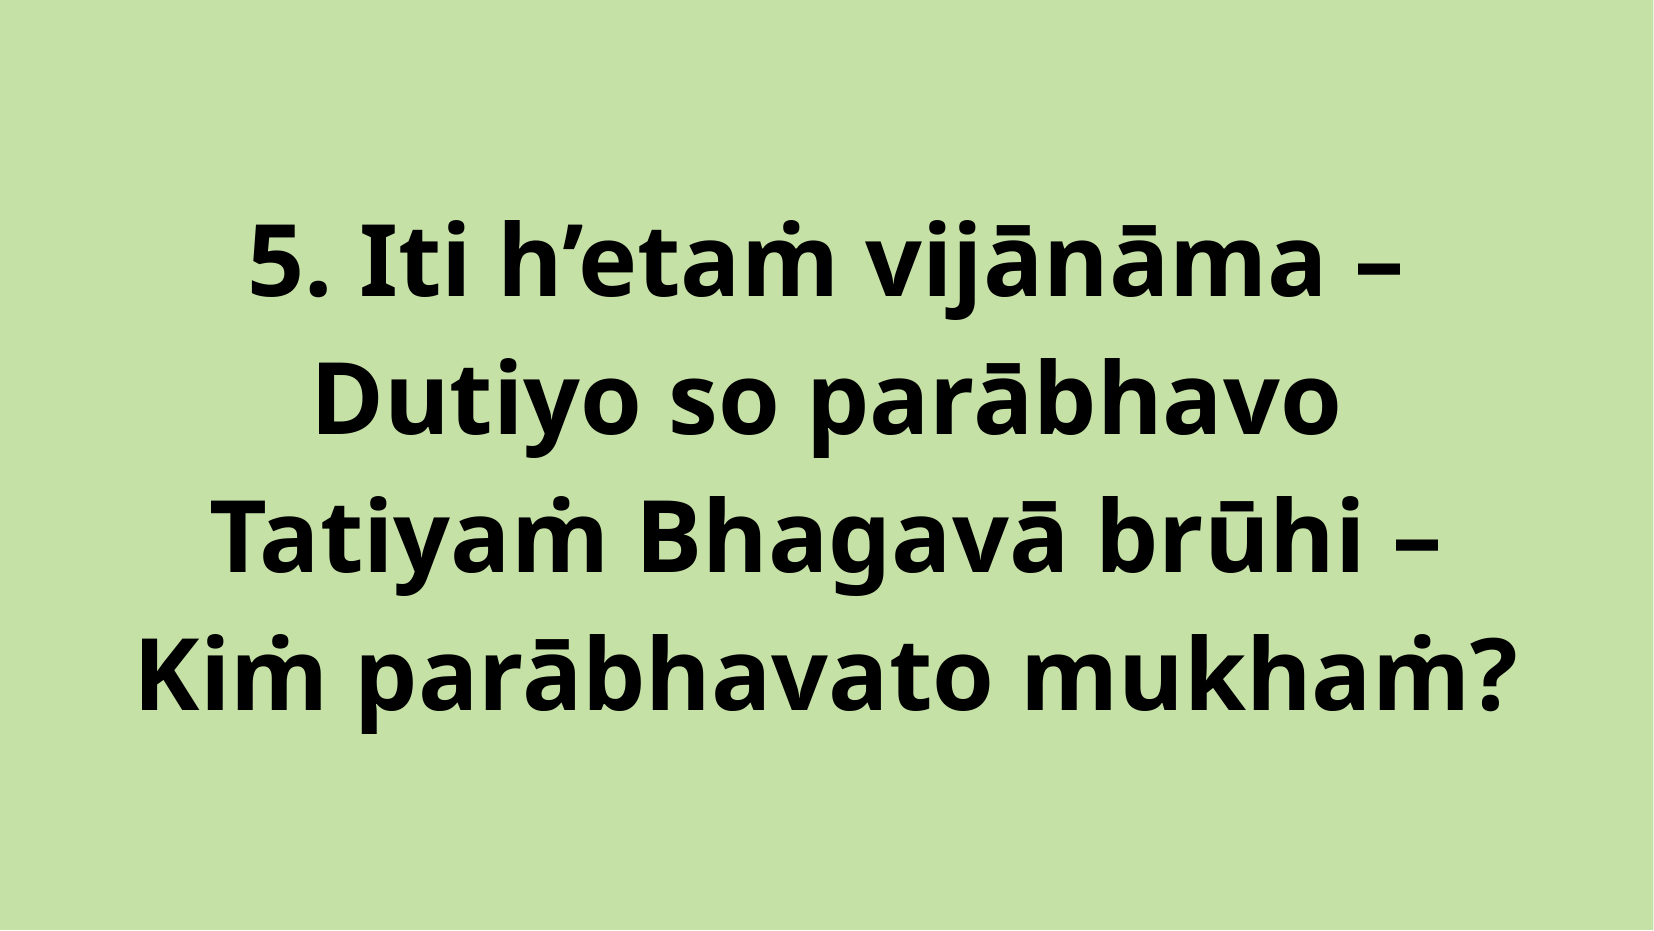

# 5. Iti h’etaṁ vijānāma –
Dutiyo so parābhavo
Tatiyaṁ Bhagavā brūhi –
Kiṁ parābhavato mukhaṁ?